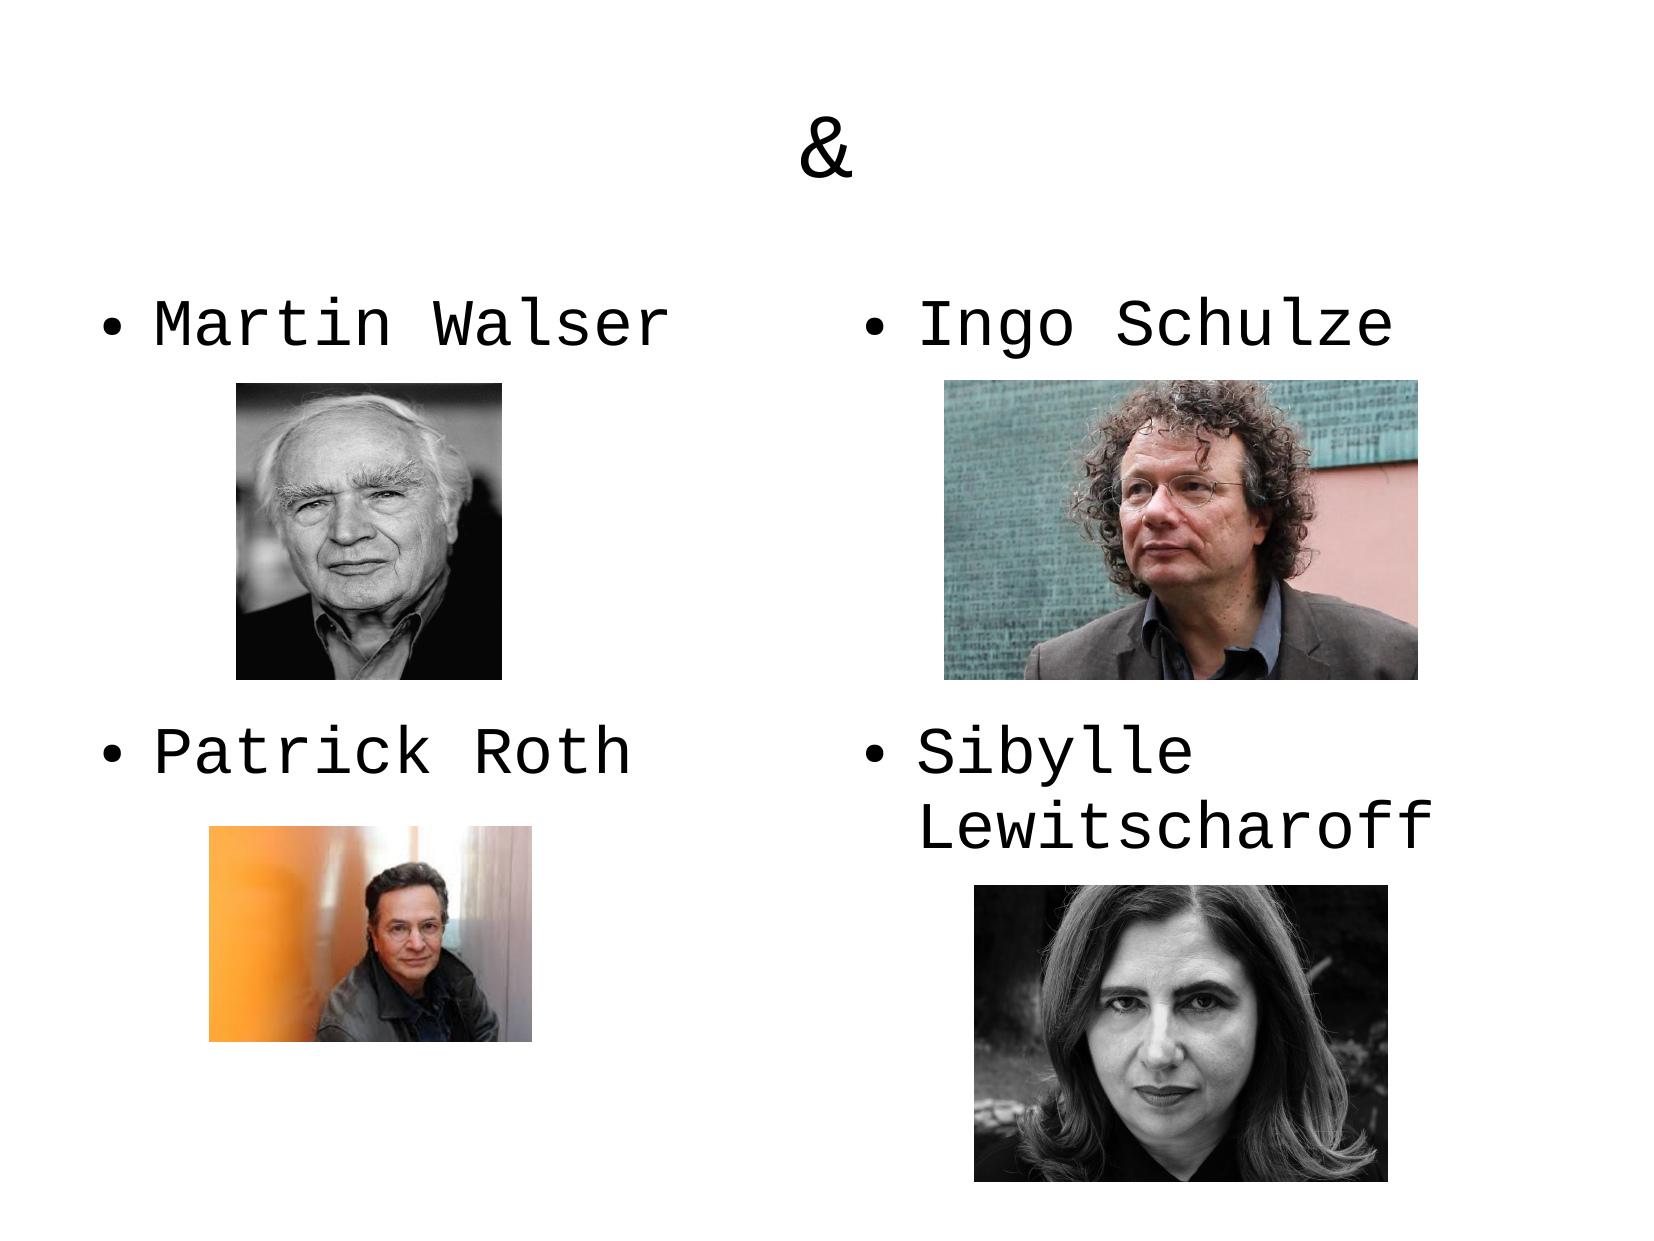

# &
Martin Walser
Ingo Schulze
Patrick Roth
Sibylle Lewitscharoff